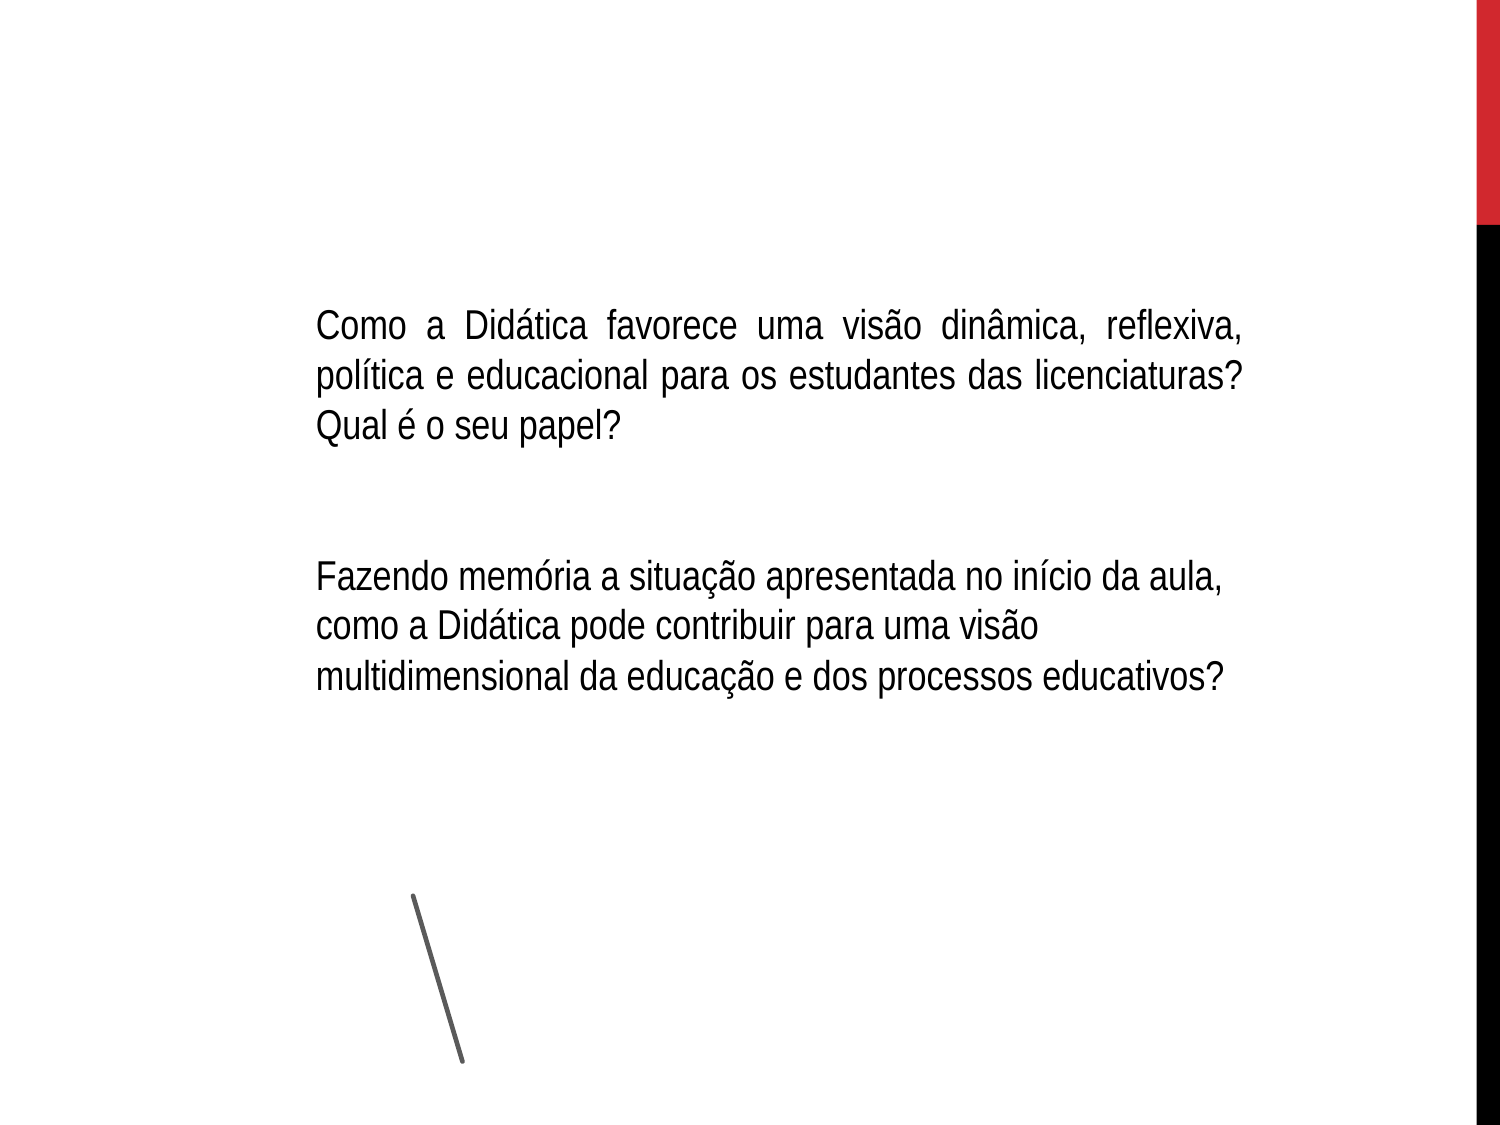

Como a Didática favorece uma visão dinâmica, reflexiva, política e educacional para os estudantes das licenciaturas? Qual é o seu papel?
Fazendo memória a situação apresentada no início da aula, como a Didática pode contribuir para uma visão multidimensional da educação e dos processos educativos?